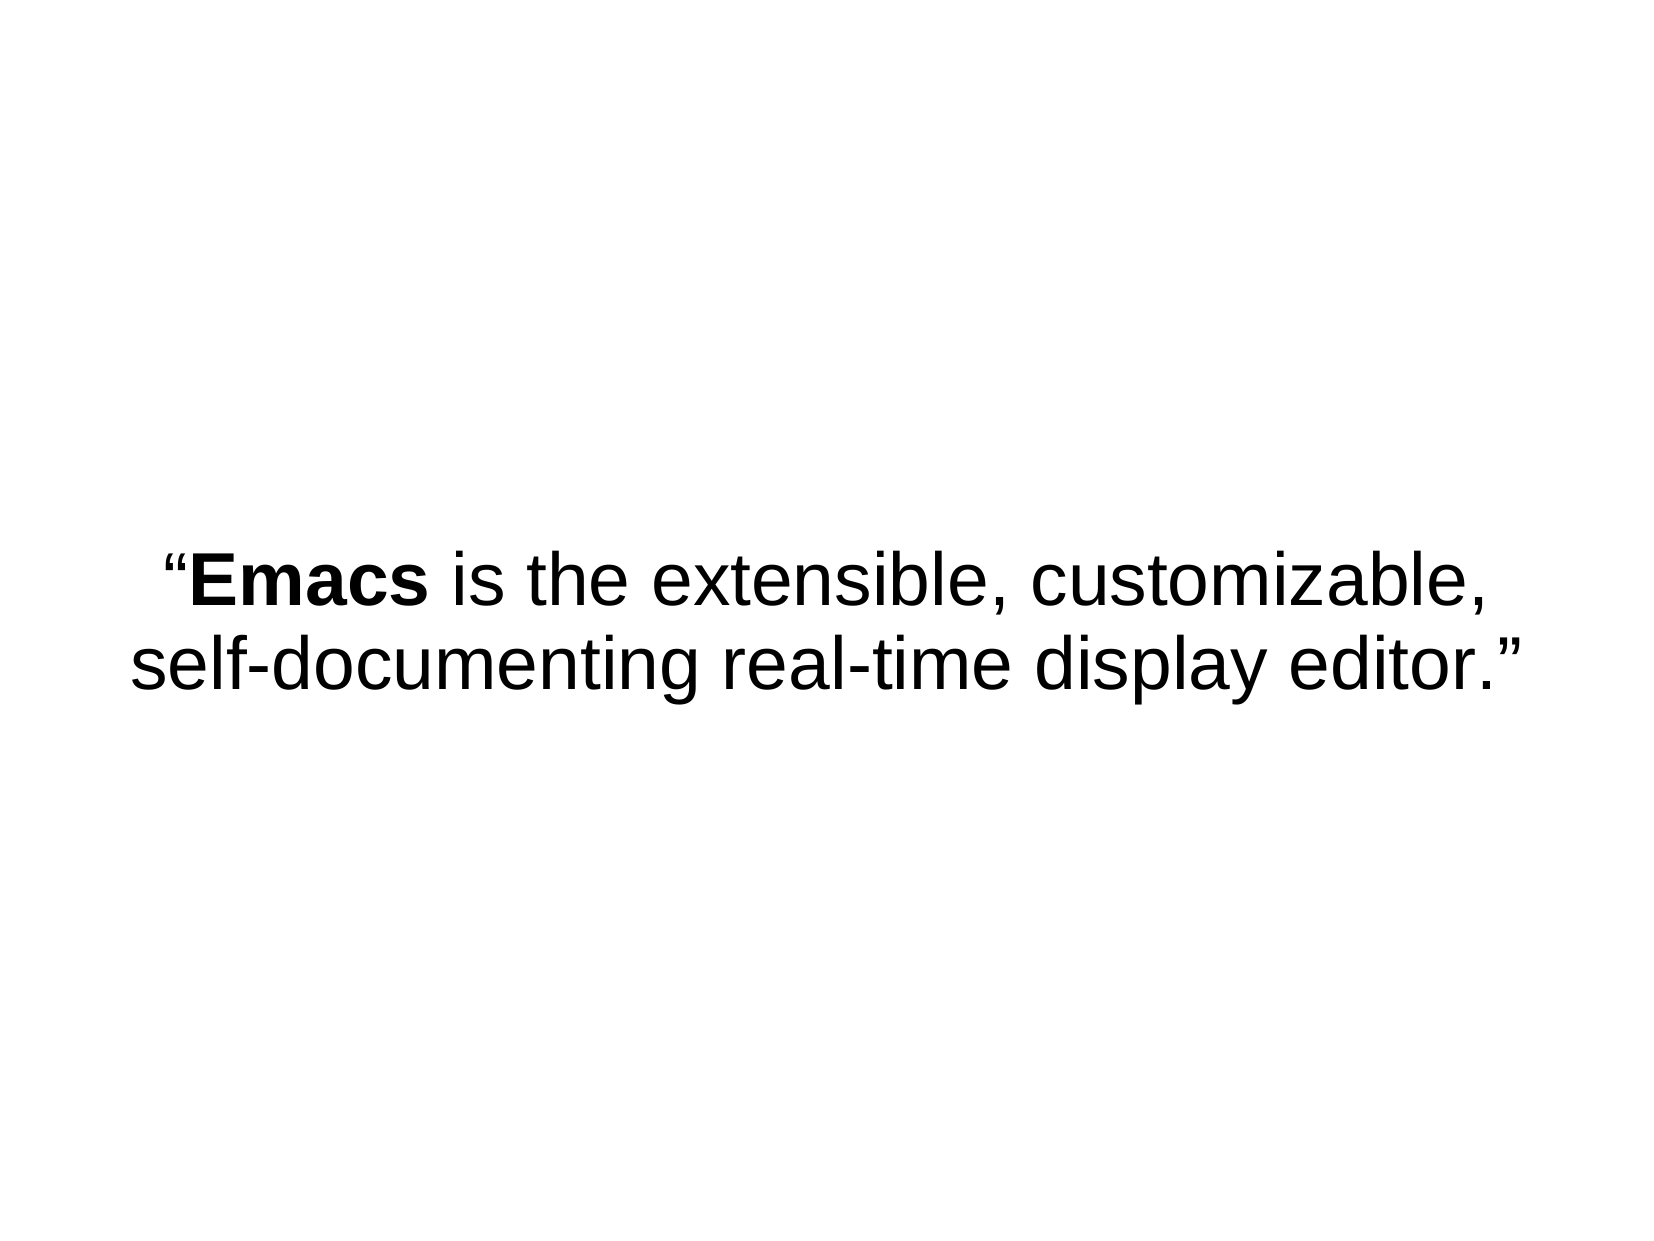

# “Emacs is the extensible, customizable, self-documenting real-time display editor.”